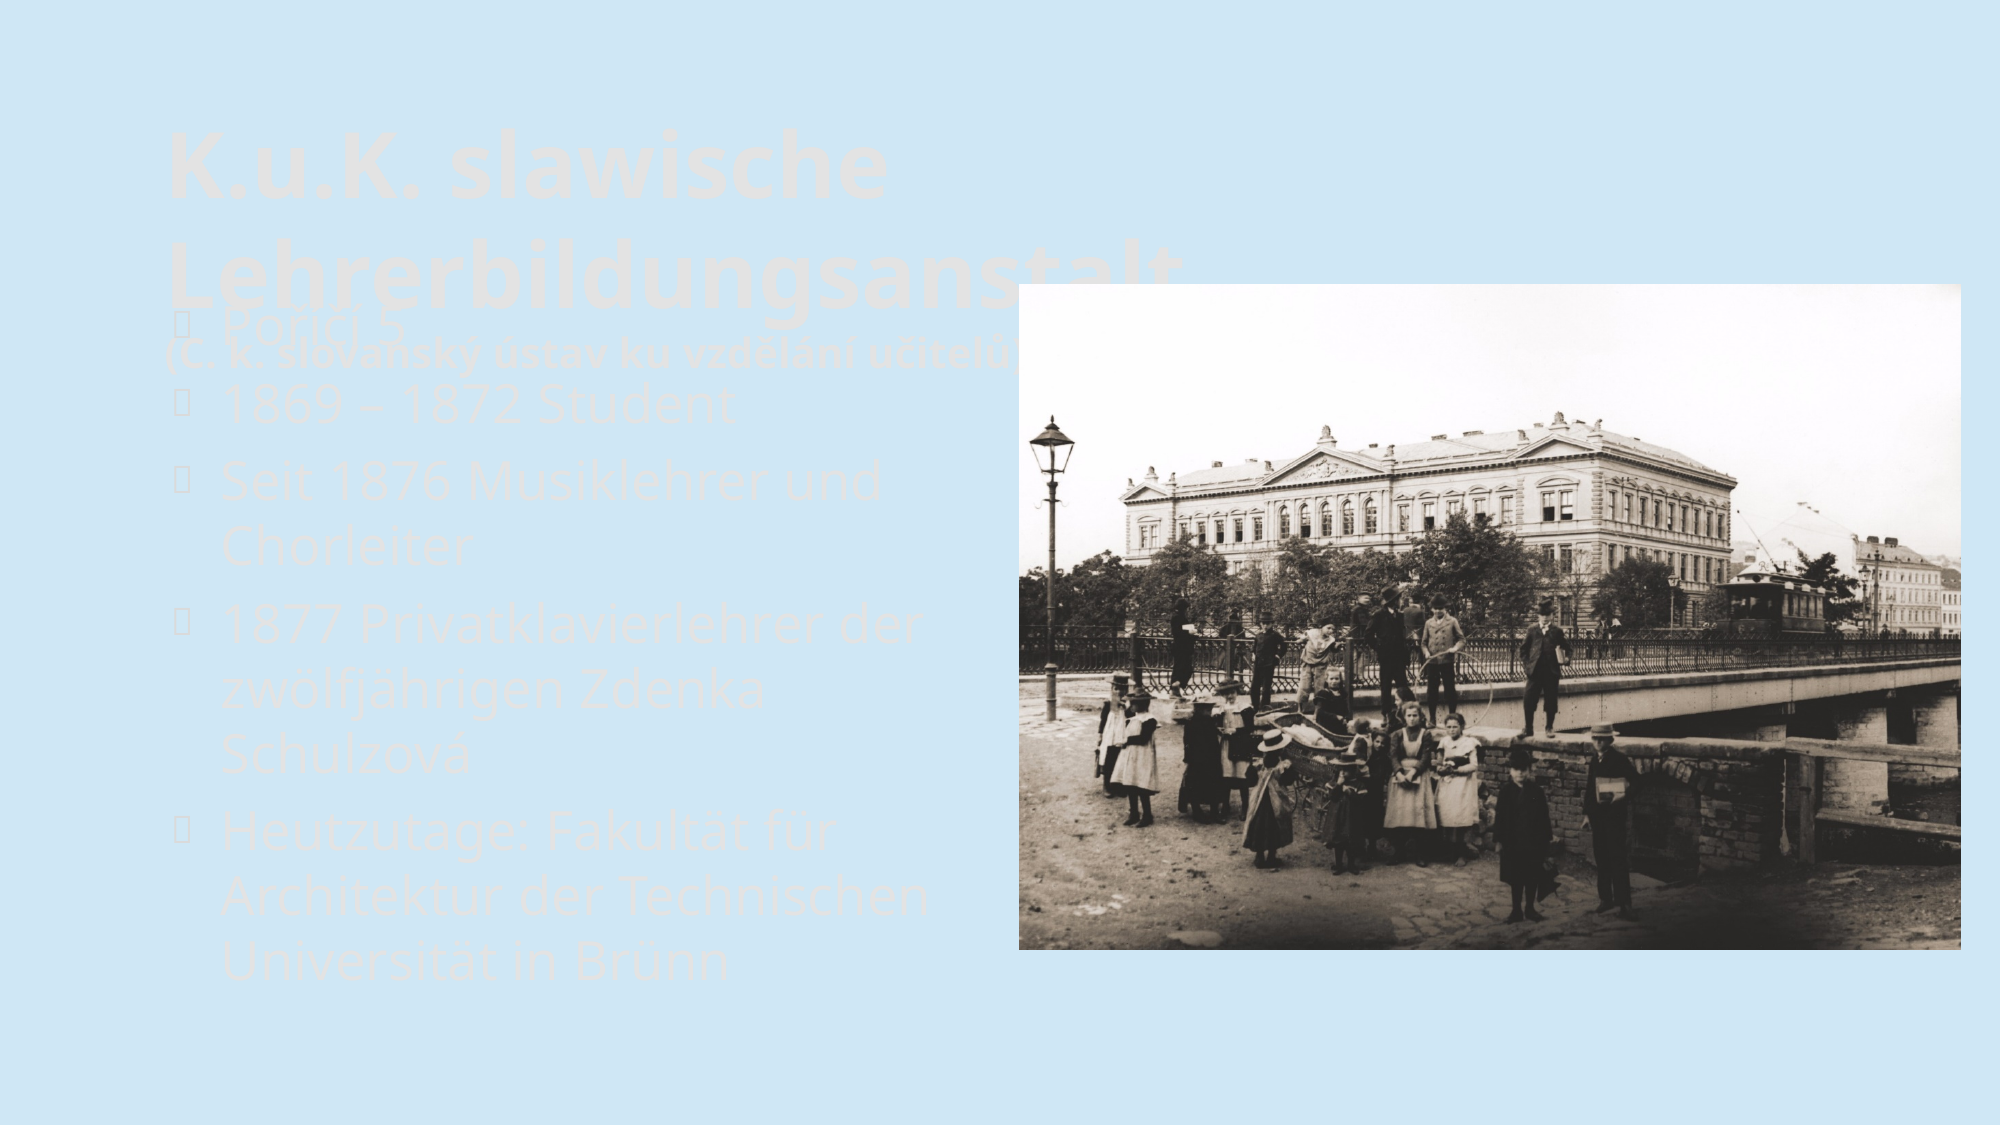

# K.u.K. slawische Lehrerbildungsanstalt (C. k. slovanský ústav ku vzdělání učitelů)
Poříčí 5
1869 – 1872 Student
Seit 1876 Musiklehrer und Chorleiter
1877 Privatklavierlehrer der zwölfjährigen Zdenka Schulzová
Heutzutage: Fakultät für Architektur der Technischen Universität in Brünn